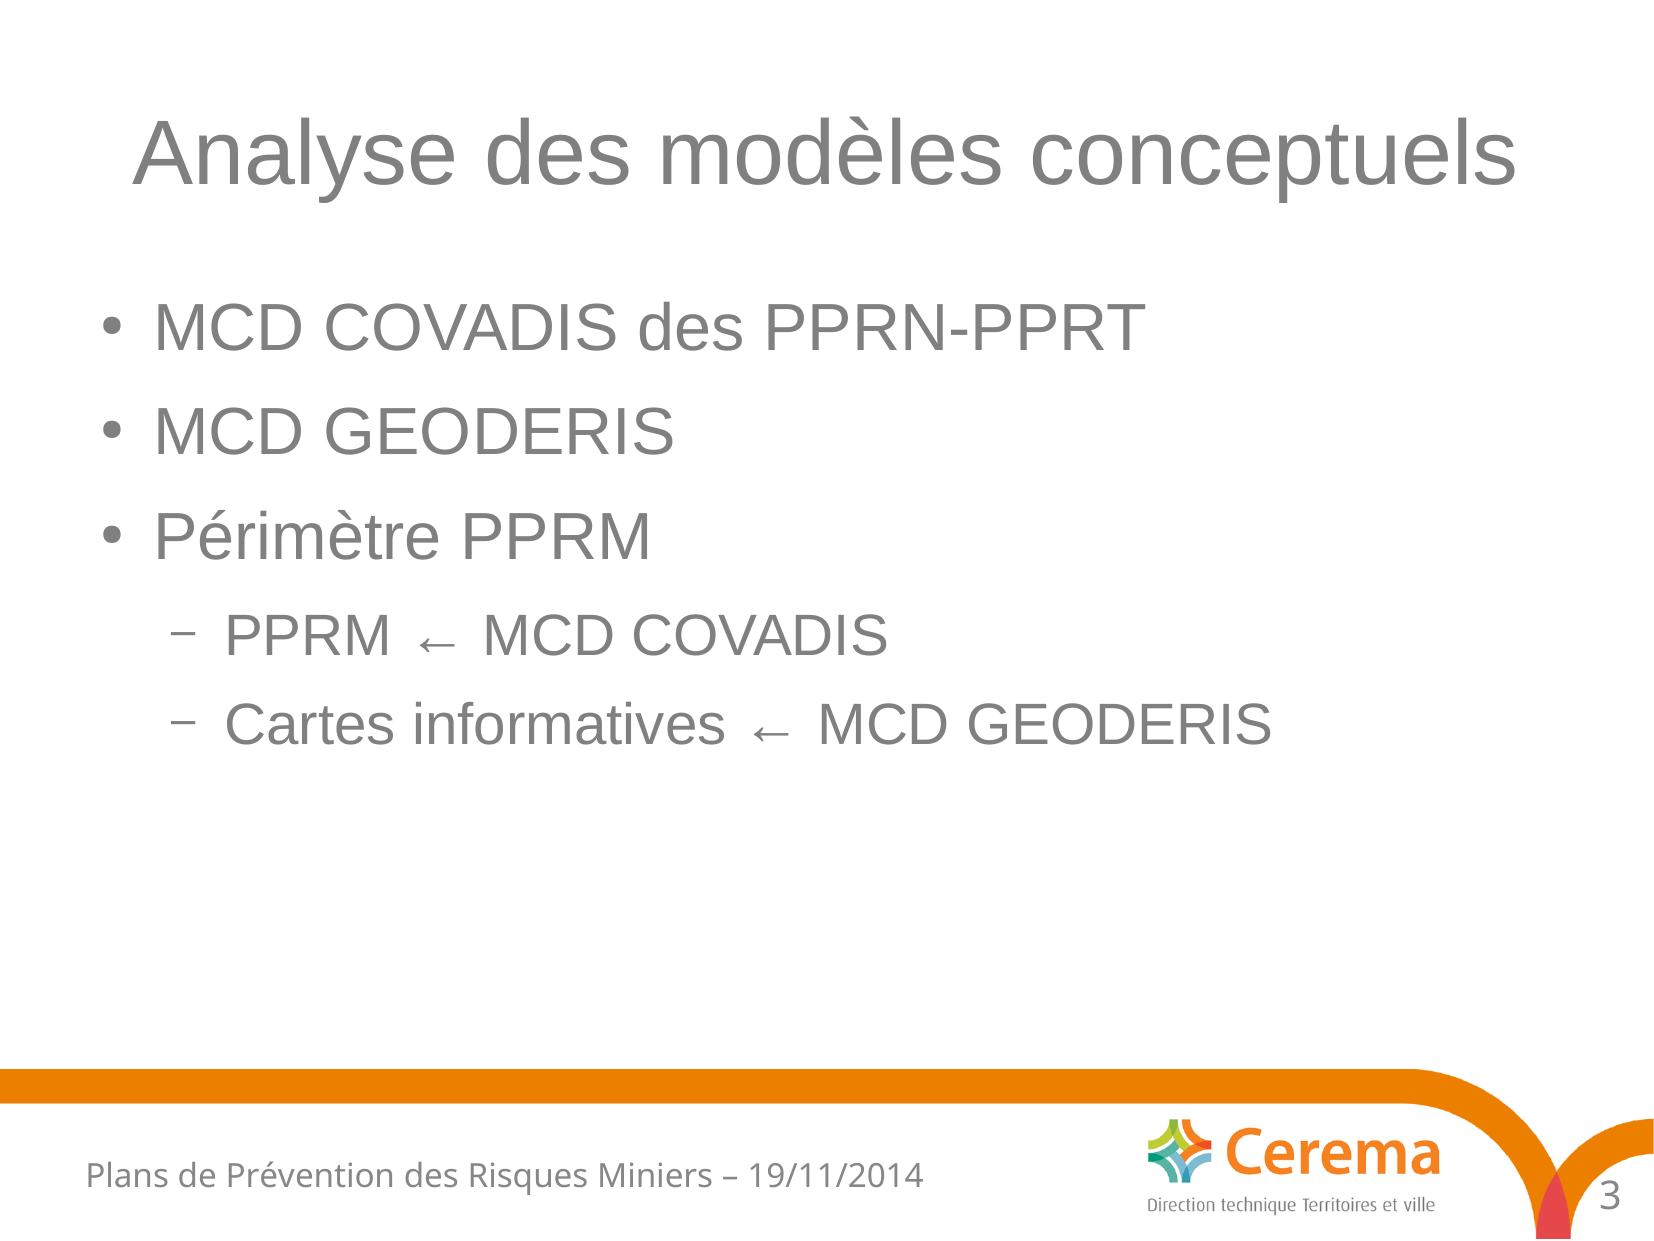

# Analyse des modèles conceptuels
MCD COVADIS des PPRN-PPRT
MCD GEODERIS
Périmètre PPRM
PPRM ← MCD COVADIS
Cartes informatives ← MCD GEODERIS